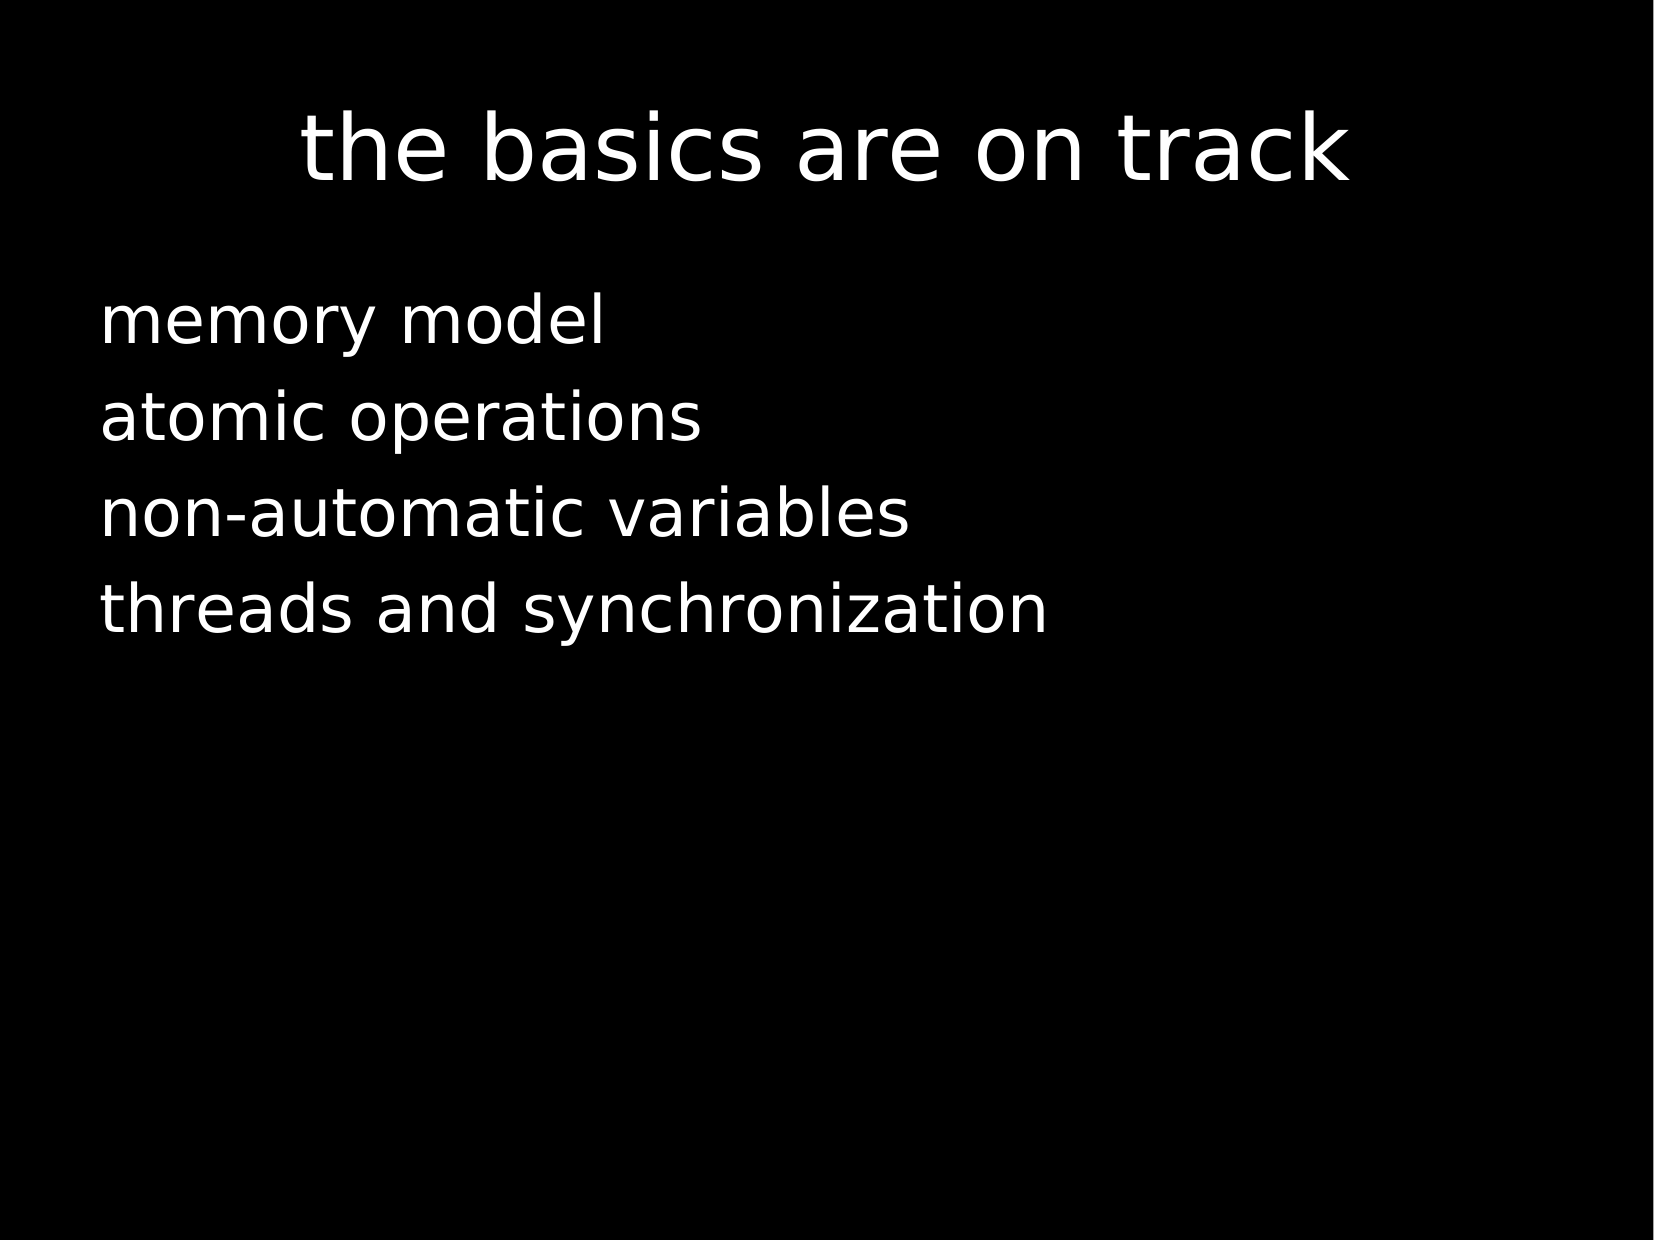

# the basics are on track
memory model
atomic operations
non-automatic variables
threads and synchronization